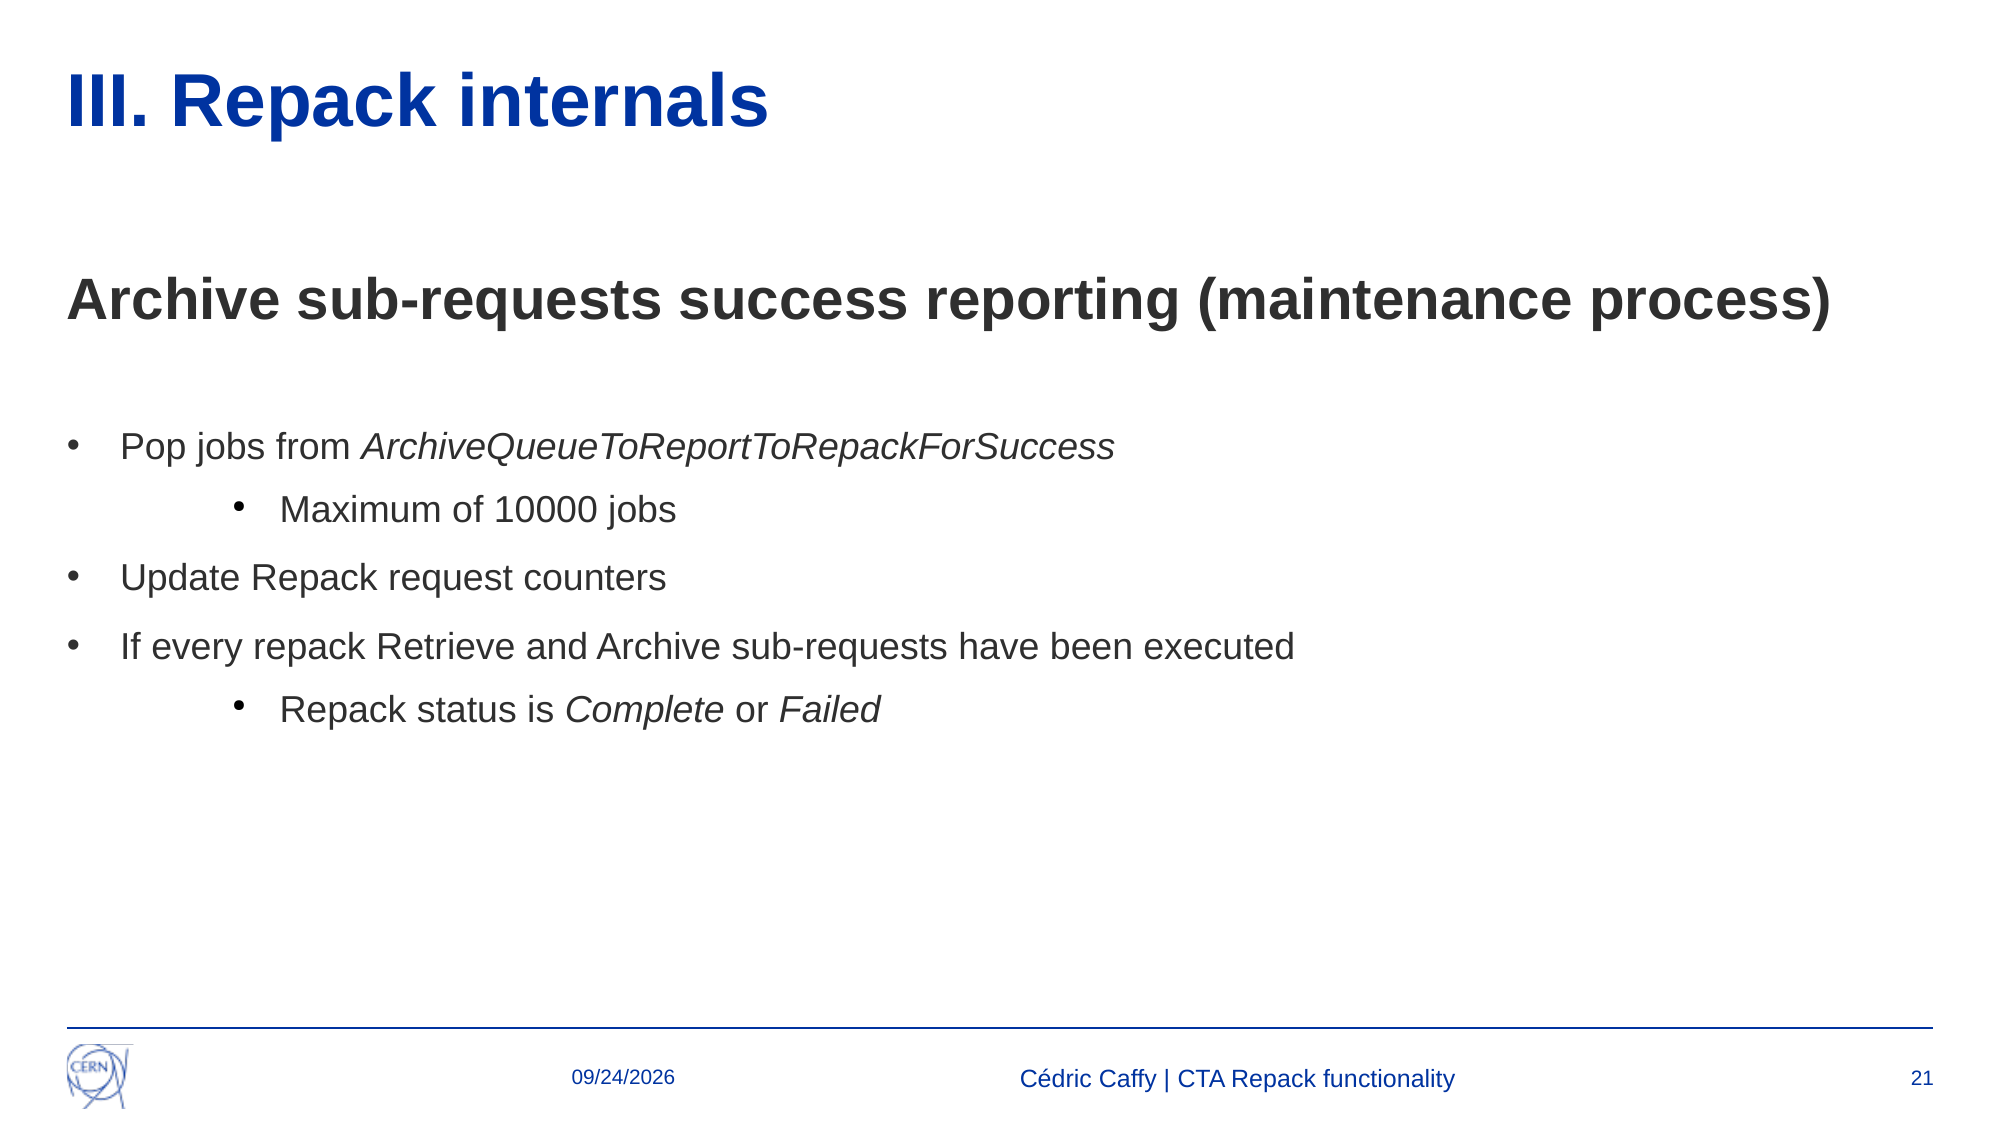

III. Repack internals
# Archive sub-requests success reporting (maintenance process)
Pop jobs from ArchiveQueueToReportToRepackForSuccess
Maximum of 10000 jobs
Update Repack request counters
If every repack Retrieve and Archive sub-requests have been executed
Repack status is Complete or Failed
Cédric Caffy | CTA Repack functionality